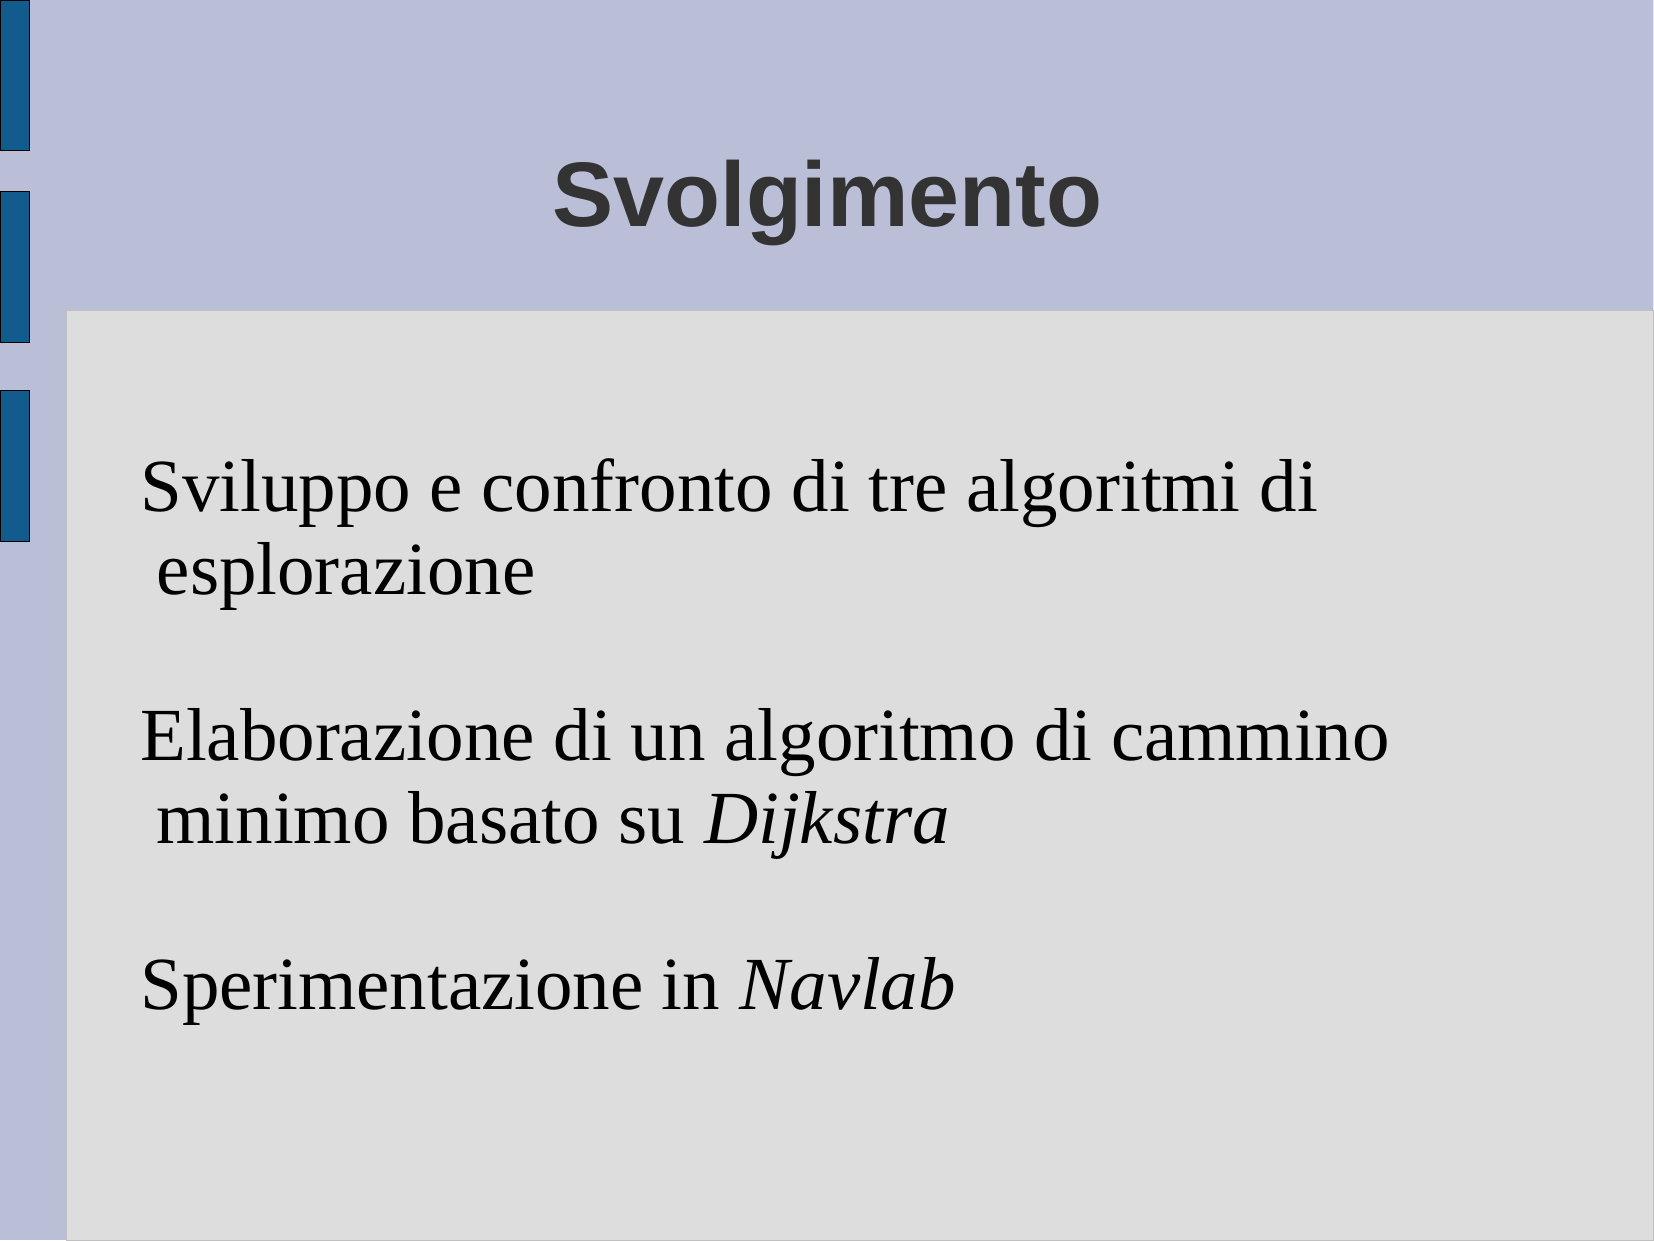

# Svolgimento
 Sviluppo e confronto di tre algoritmi di esplorazione
 Elaborazione di un algoritmo di cammino minimo basato su Dijkstra
 Sperimentazione in Navlab